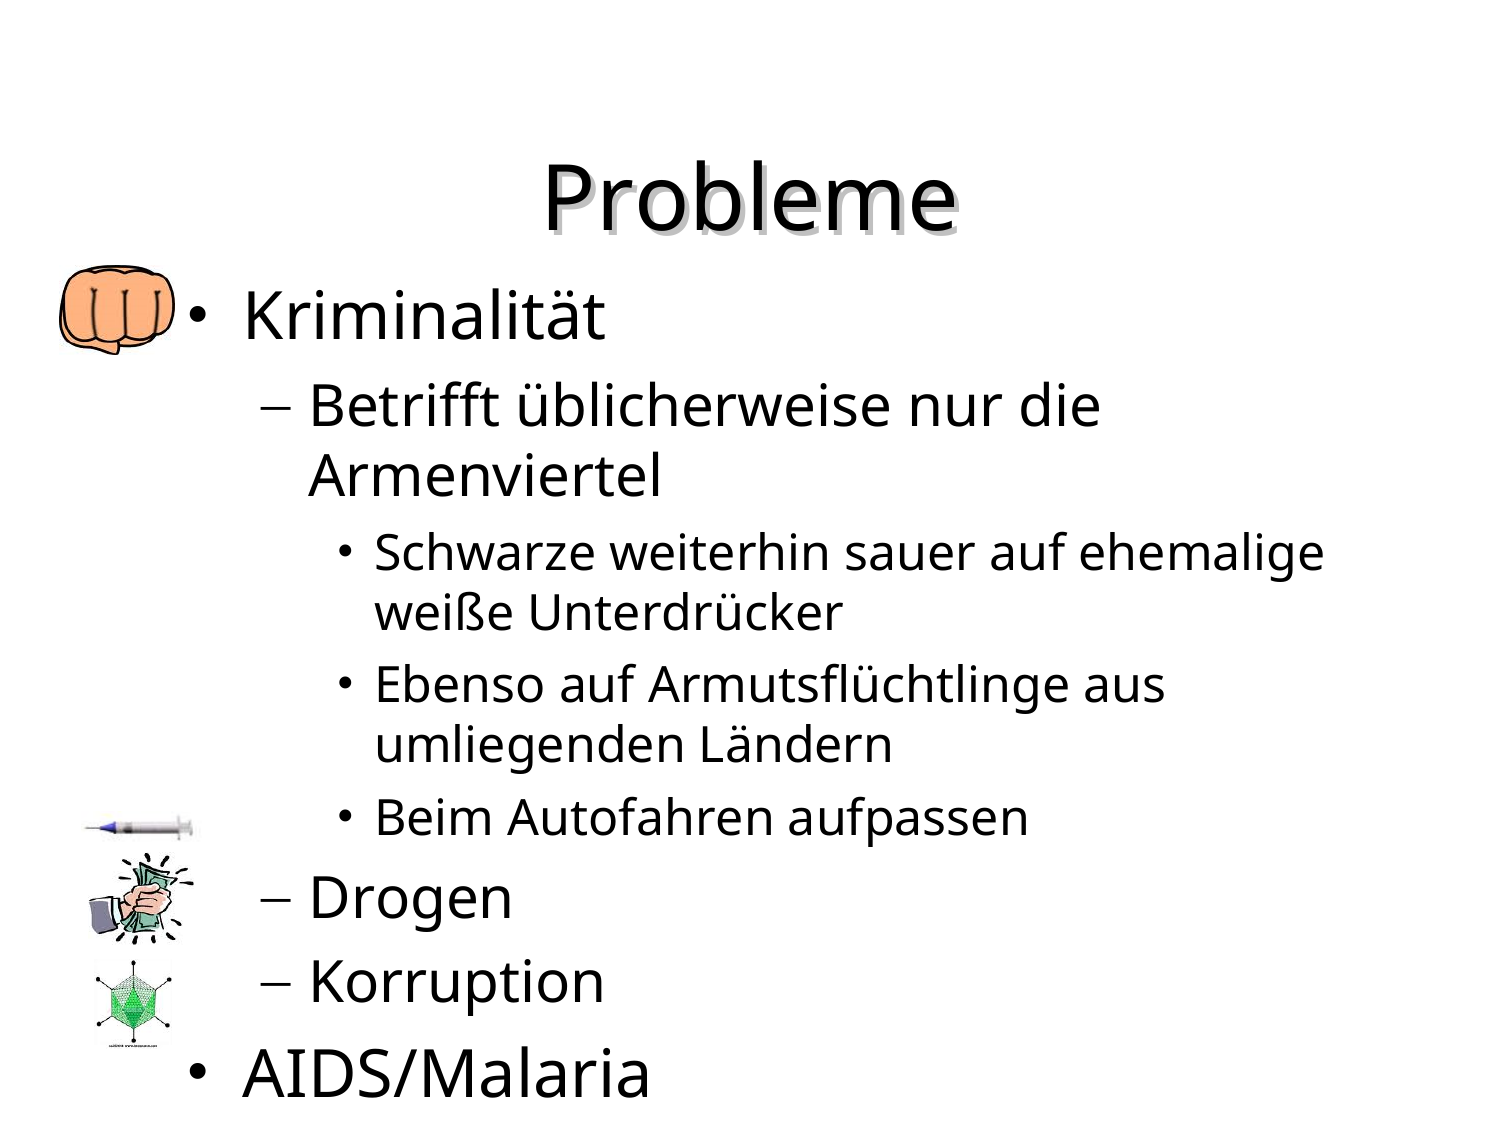

# Probleme
Kriminalität
Betrifft üblicherweise nur die Armenviertel
Schwarze weiterhin sauer auf ehemalige weiße Unterdrücker
Ebenso auf Armutsflüchtlinge aus umliegenden Ländern
Beim Autofahren aufpassen
Drogen
Korruption
AIDS/Malaria